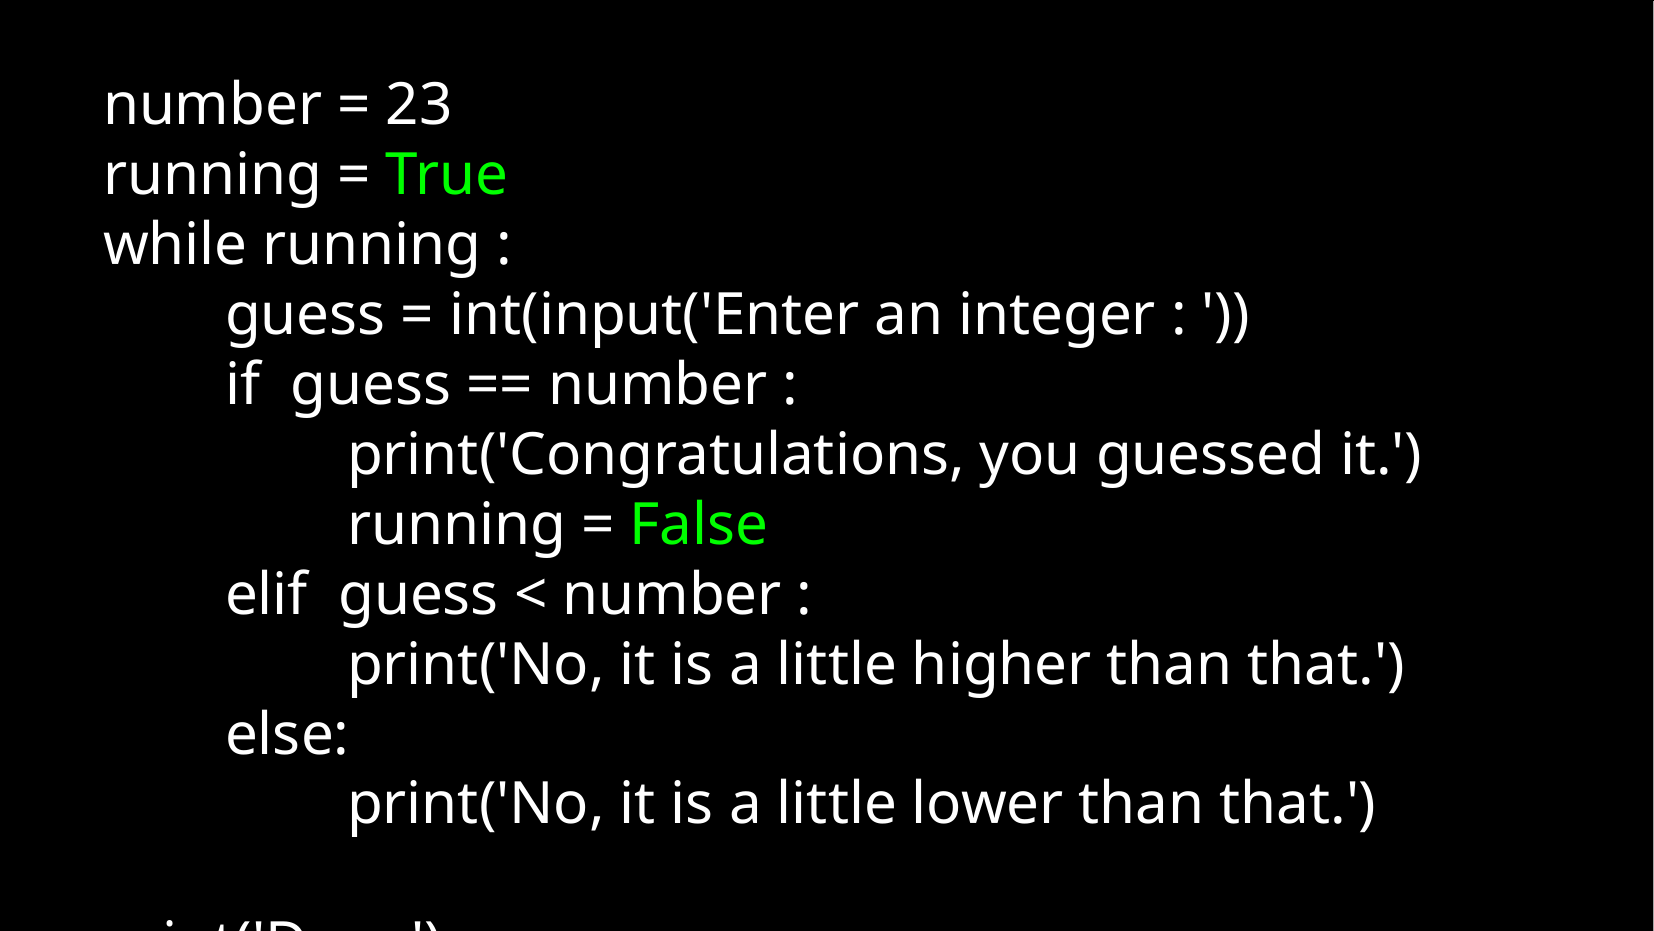

number = 23
running = True
while running :
 guess = int(input('Enter an integer : '))
 if guess == number :
 print('Congratulations, you guessed it.')
 running = False
 elif guess < number :
 print('No, it is a little higher than that.')
 else:
 print('No, it is a little lower than that.')
print('Done')